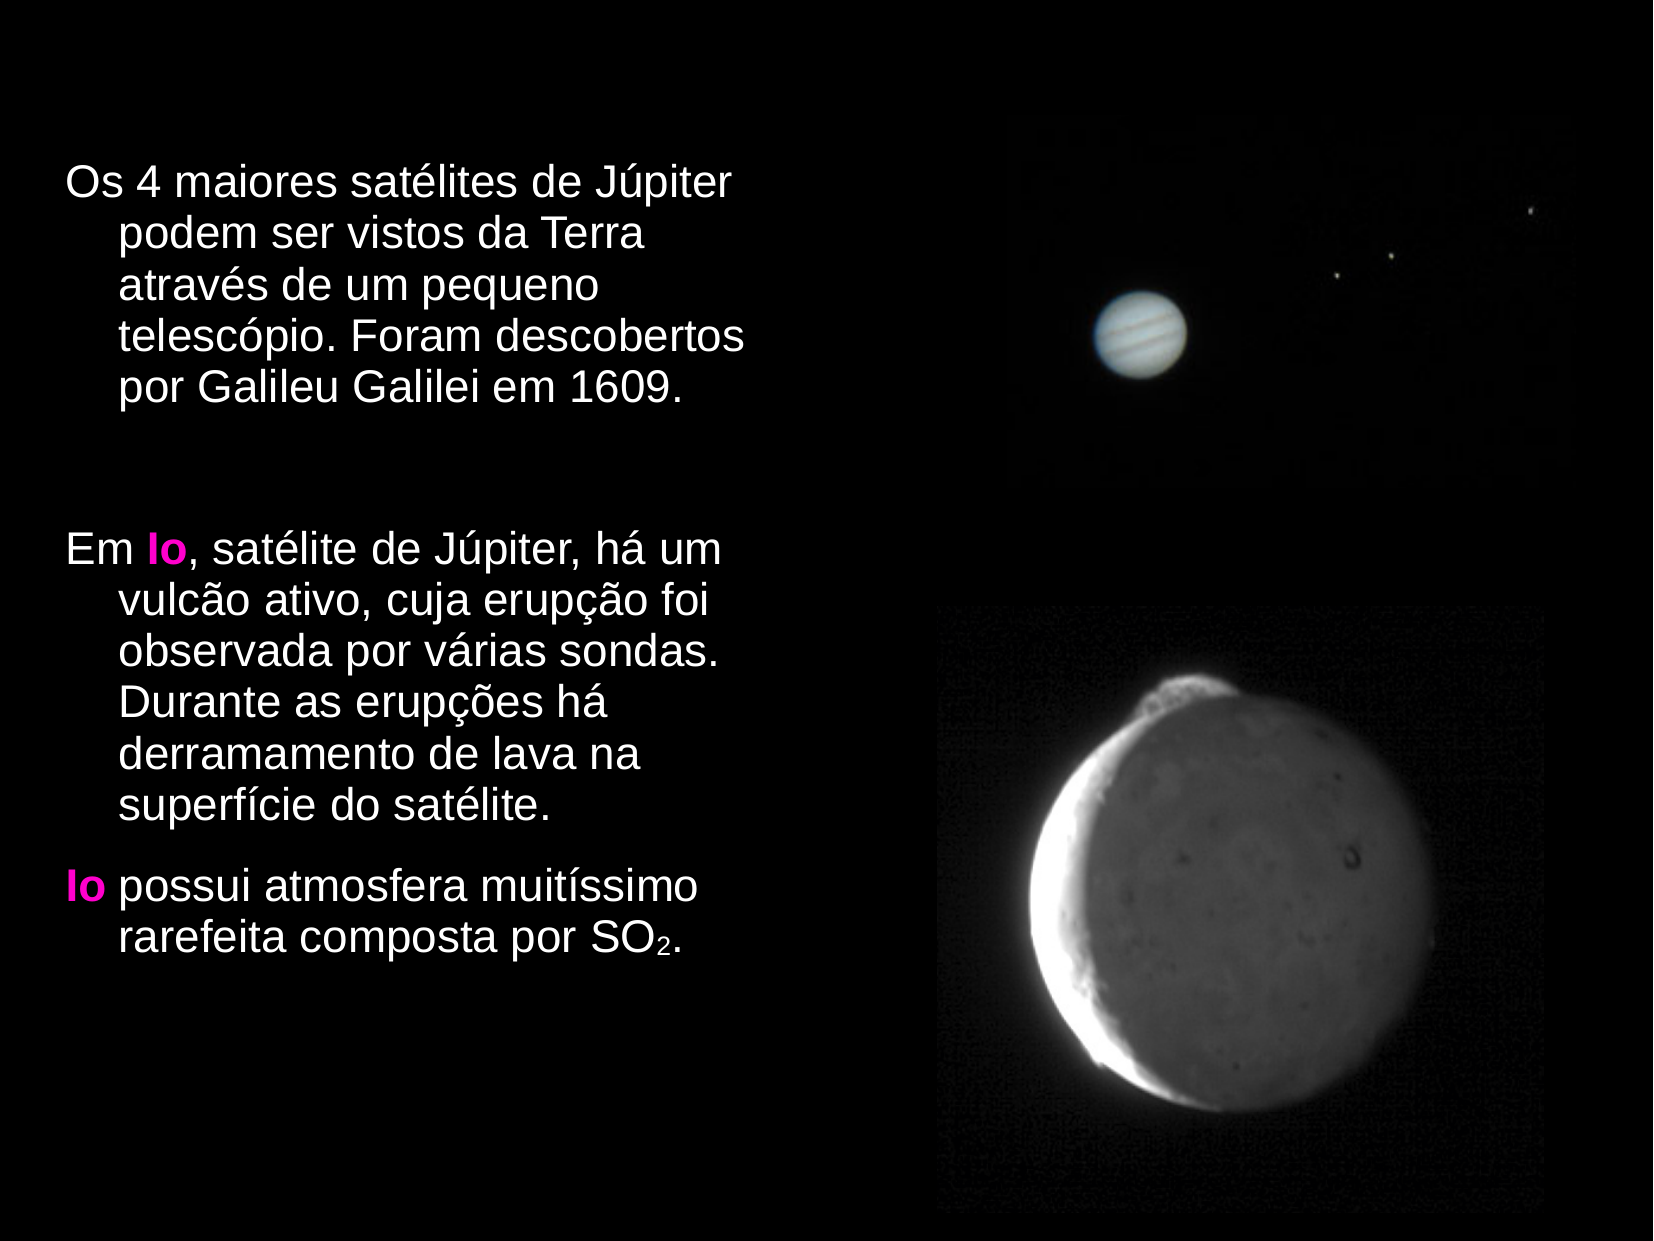

#
Os 4 maiores satélites de Júpiter podem ser vistos da Terra através de um pequeno telescópio. Foram descobertos por Galileu Galilei em 1609.
Em Io, satélite de Júpiter, há um vulcão ativo, cuja erupção foi observada por várias sondas. Durante as erupções há derramamento de lava na superfície do satélite.
Io possui atmosfera muitíssimo rarefeita composta por SO2.